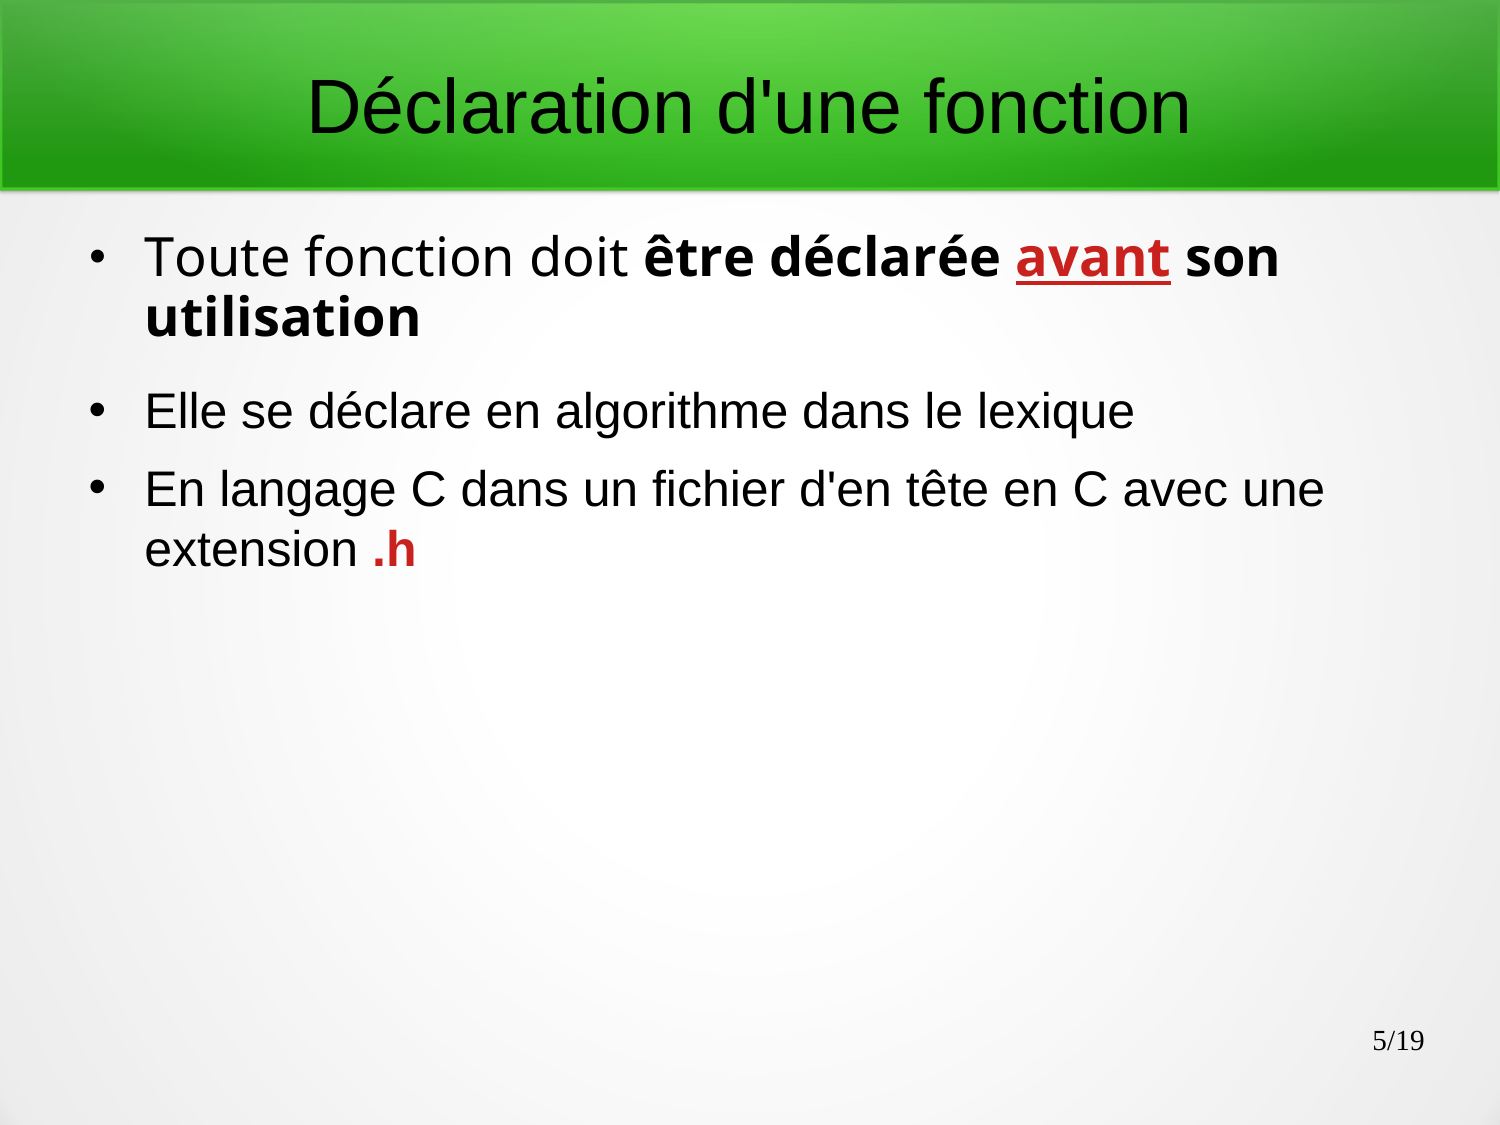

# Déclaration d'une fonction
Toute fonction doit être déclarée avant son utilisation
Elle se déclare en algorithme dans le lexique
En langage C dans un fichier d'en tête en C avec une extension .h
5